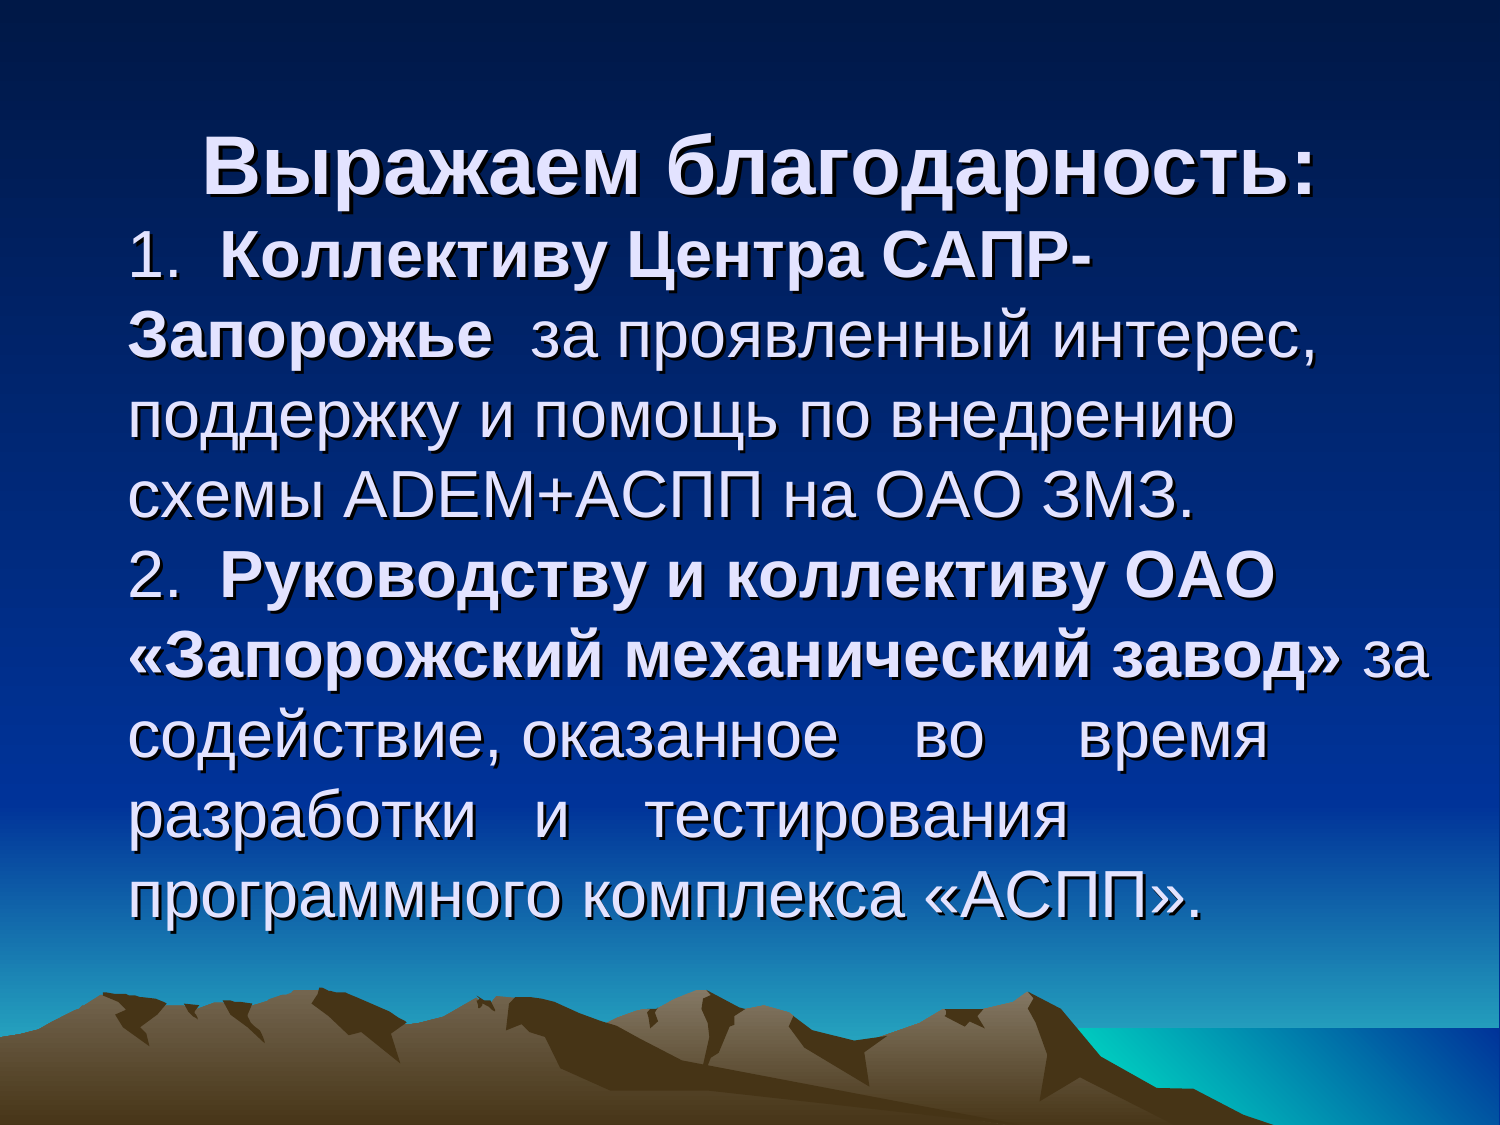

Выражаем благодарность:
1. Коллективу Центра САПР-Запорожье за проявленный интерес, поддержку и помощь по внедрению схемы ADEM+АСПП на ОАО ЗМЗ.
2. Руководству и коллективу ОАО «Запорожский механический завод» за содействие, оказанное во время разработки и тестирования программного комплекса «АСПП».